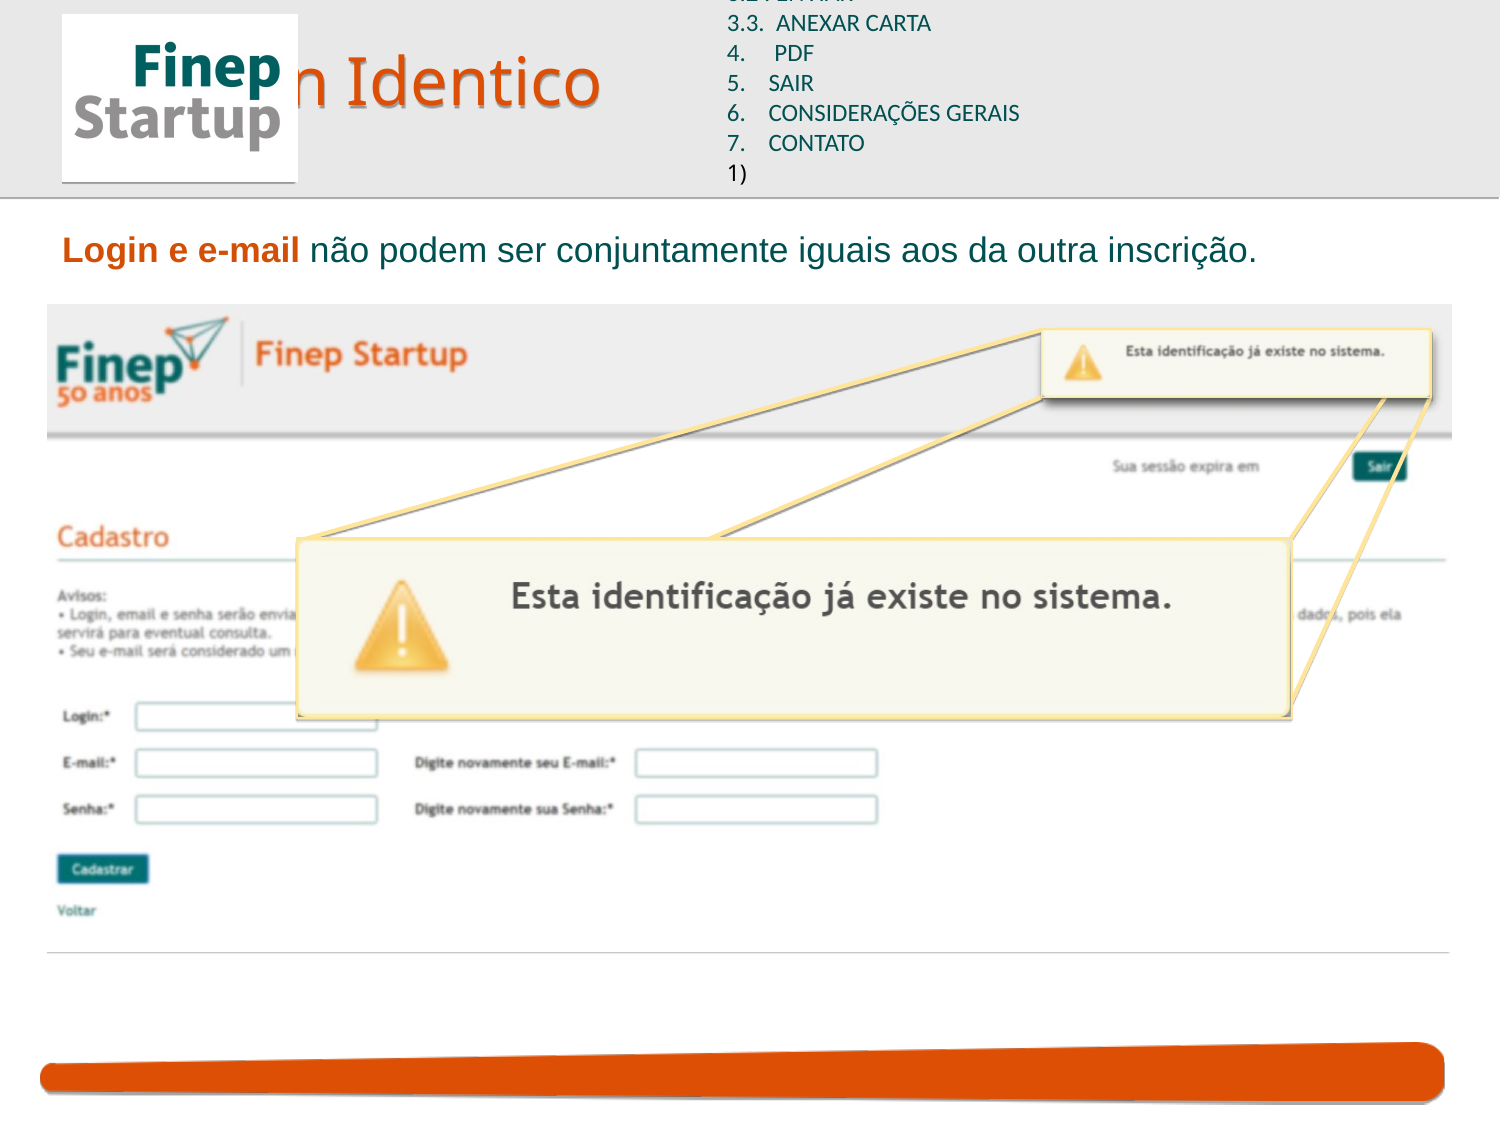

1. 1º ACESSO
2. CADASTRO
3. BOTÕES DO FORMULÁRIO
3.1. SALVAR
3.2 . ENVIAR
3.3. ANEXAR CARTA
4. PDF
5. SAIR
6. CONSIDERAÇÕES GERAIS
7. CONTATO
# 2. Login Identico
Login e e-mail não podem ser conjuntamente iguais aos da outra inscrição.
4) CONSIDERAÇÕES GERAIS
1) 1º ACESSO
3) BOTÕES DO FORMULÁRIO
3.3) ANEXAR CARTA
2) CADASTRO
3.1) SALVAR
3.4) PDF
5) CONTATO
3.5) SAIR
3.2) ENVIAR